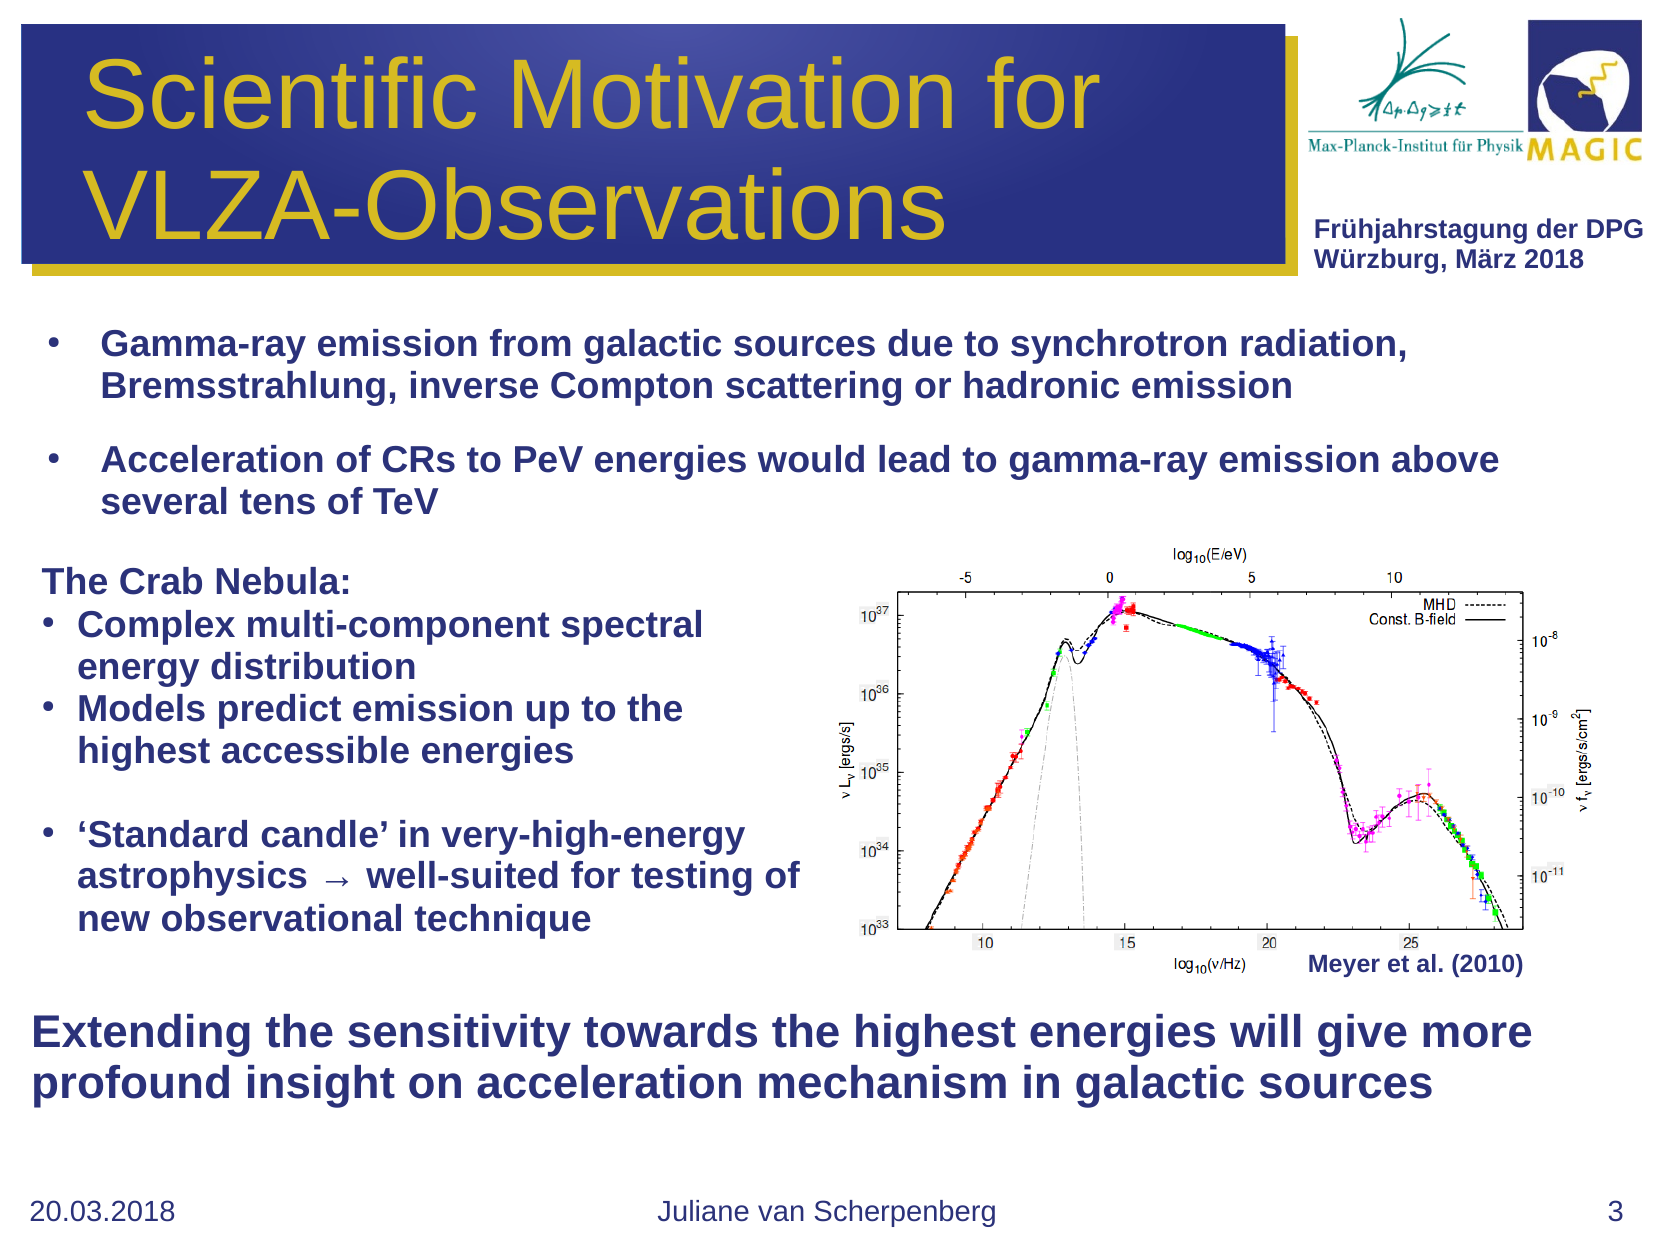

# Scientific Motivation for VLZA-Observations
Gamma-ray emission from galactic sources due to synchrotron radiation, Bremsstrahlung, inverse Compton scattering or hadronic emission
Acceleration of CRs to PeV energies would lead to gamma-ray emission above several tens of TeV
The Crab Nebula:
Complex multi-component spectral energy distribution
Models predict emission up to the highest accessible energies
‘Standard candle’ in very-high-energy astrophysics → well-suited for testing of new observational technique
Meyer et al. (2010)
Extending the sensitivity towards the highest energies will give more profound insight on acceleration mechanism in galactic sources
20.03.2018
Juliane van Scherpenberg
3